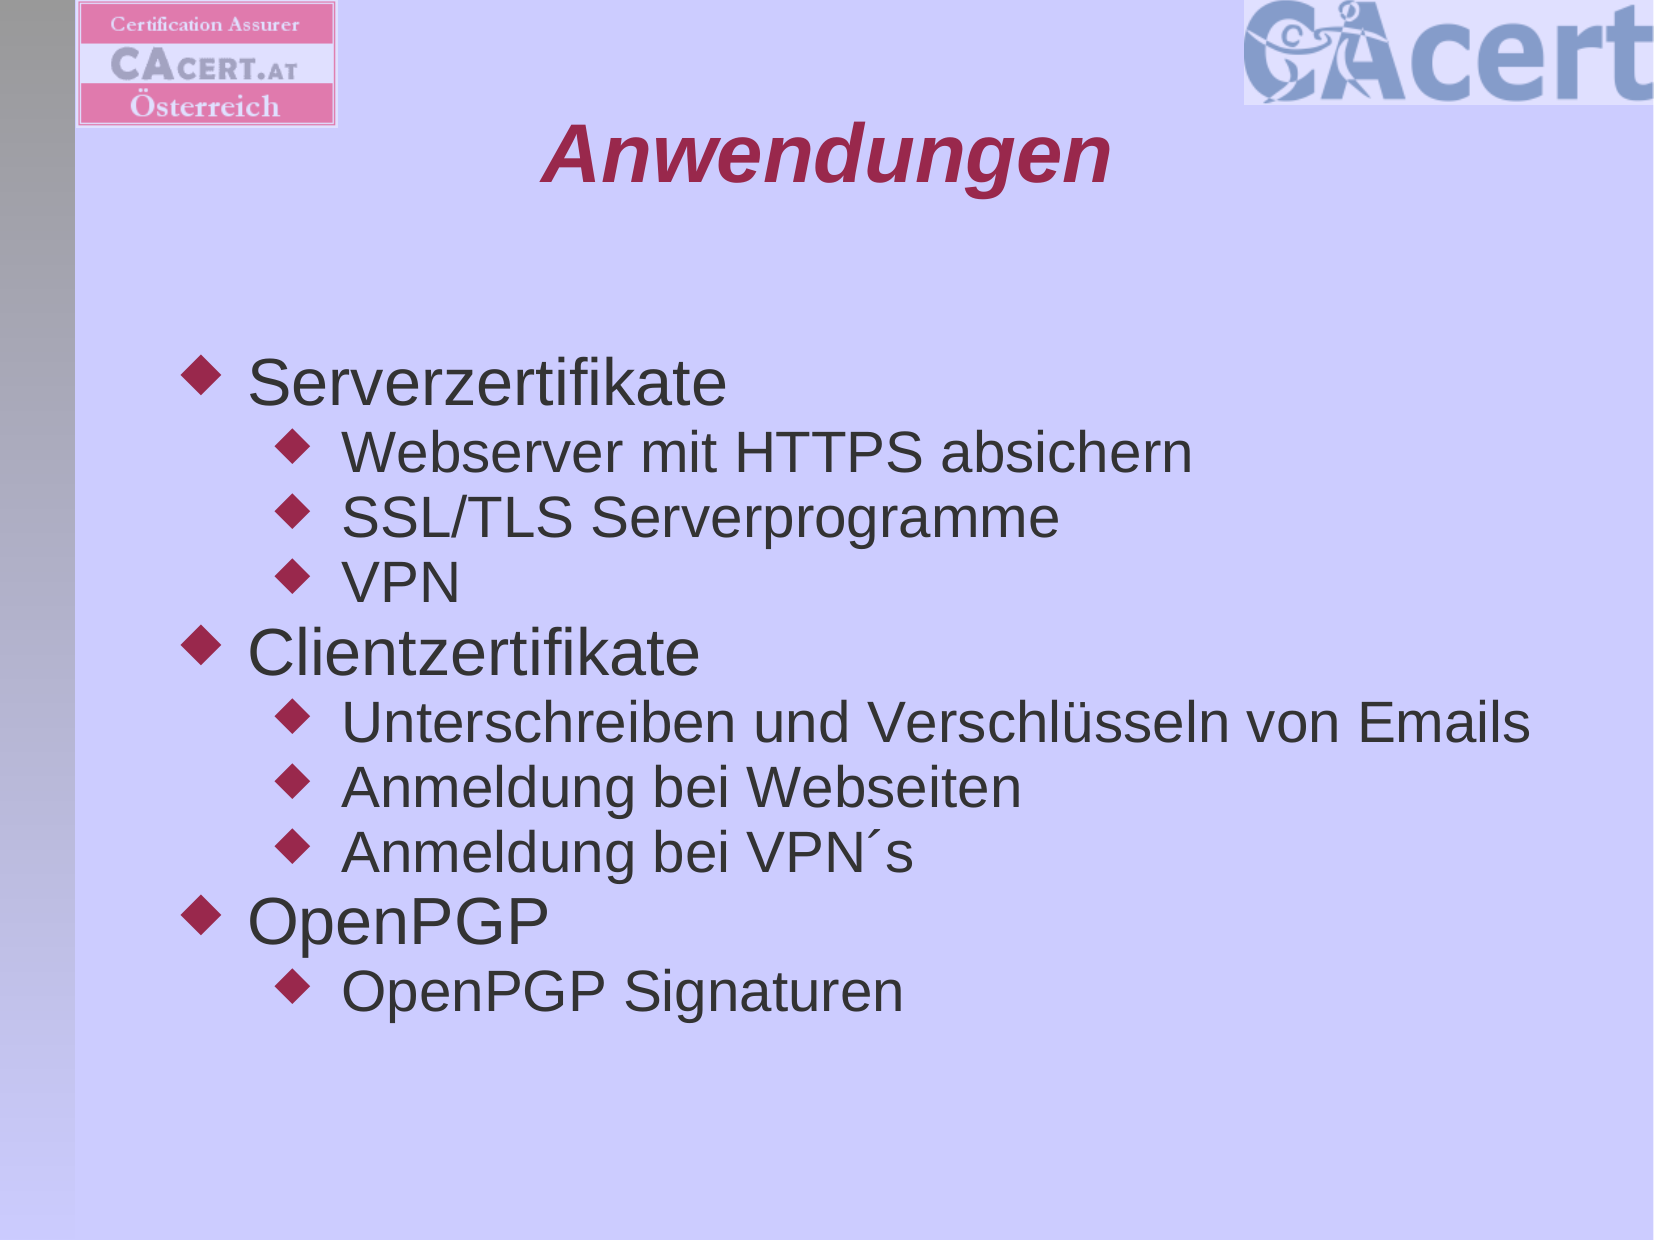

# Anwendungen
Serverzertifikate
Webserver mit HTTPS absichern
SSL/TLS Serverprogramme
VPN
Clientzertifikate
Unterschreiben und Verschlüsseln von Emails
Anmeldung bei Webseiten
Anmeldung bei VPN´s
OpenPGP
OpenPGP Signaturen